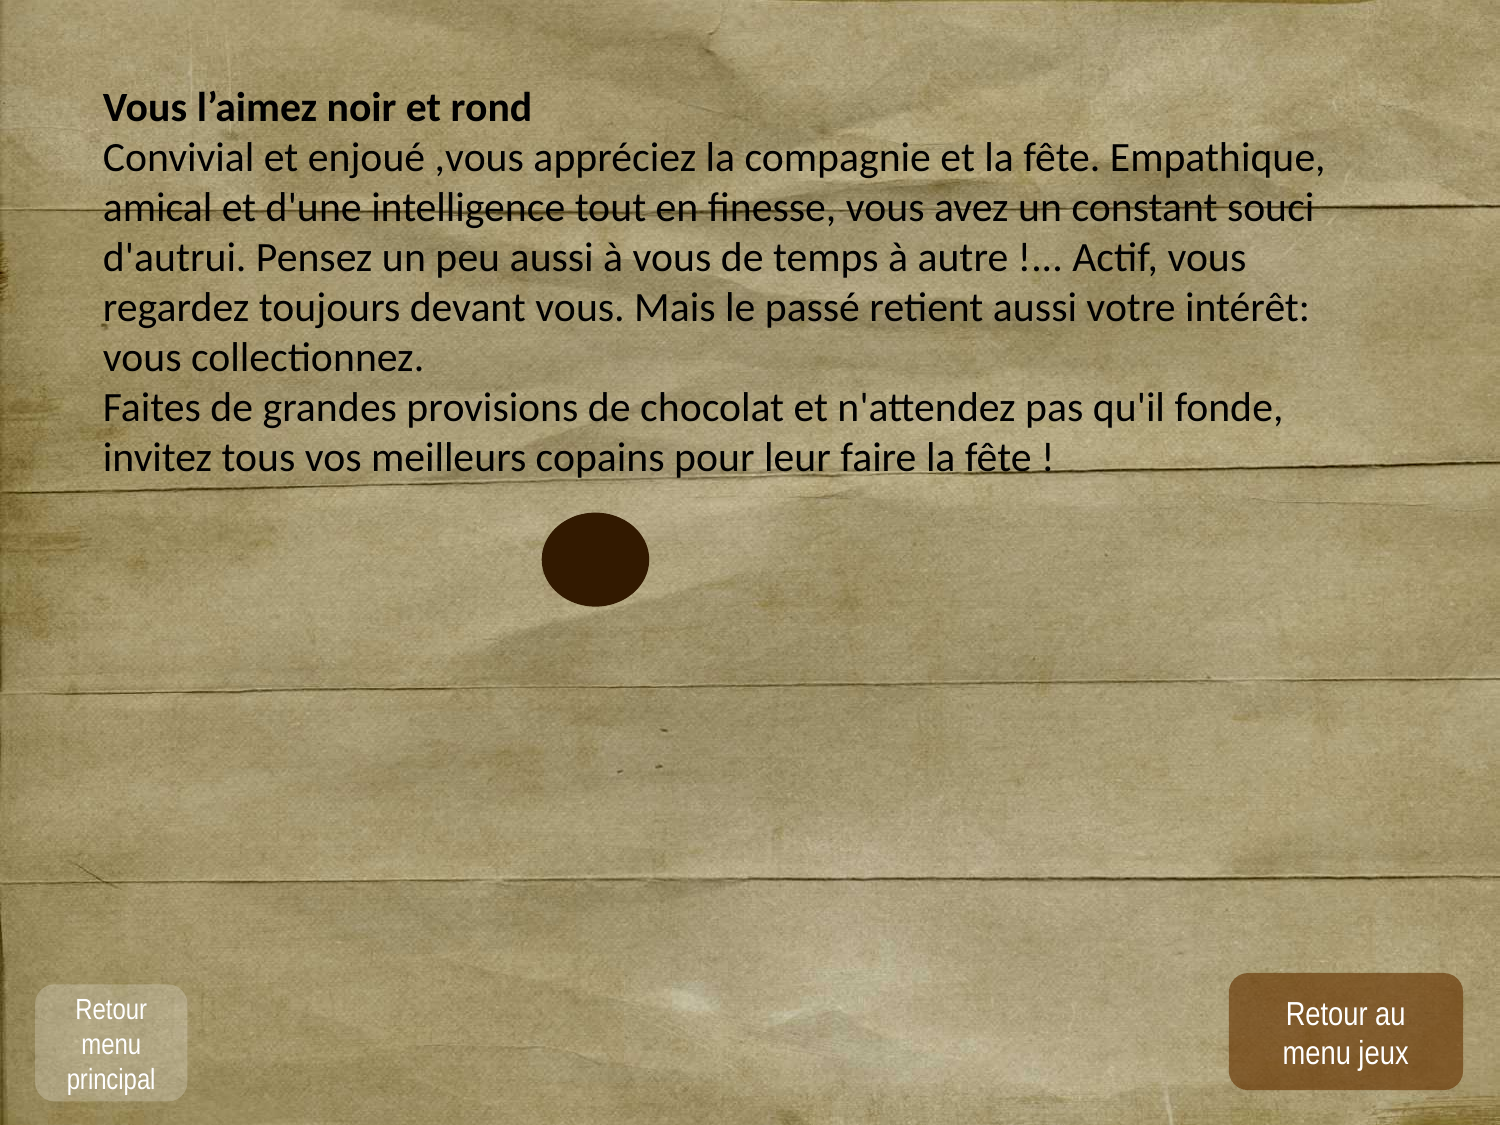

Vous l’aimez noir et rond
Convivial et enjoué ,vous appréciez la compagnie et la fête. Empathique, amical et d'une intelligence tout en finesse, vous avez un constant souci d'autrui. Pensez un peu aussi à vous de temps à autre !... Actif, vous regardez toujours devant vous. Mais le passé retient aussi votre intérêt: vous collectionnez.
Faites de grandes provisions de chocolat et n'attendez pas qu'il fonde, invitez tous vos meilleurs copains pour leur faire la fête !
Retour au menu jeux
Retour menu
principal